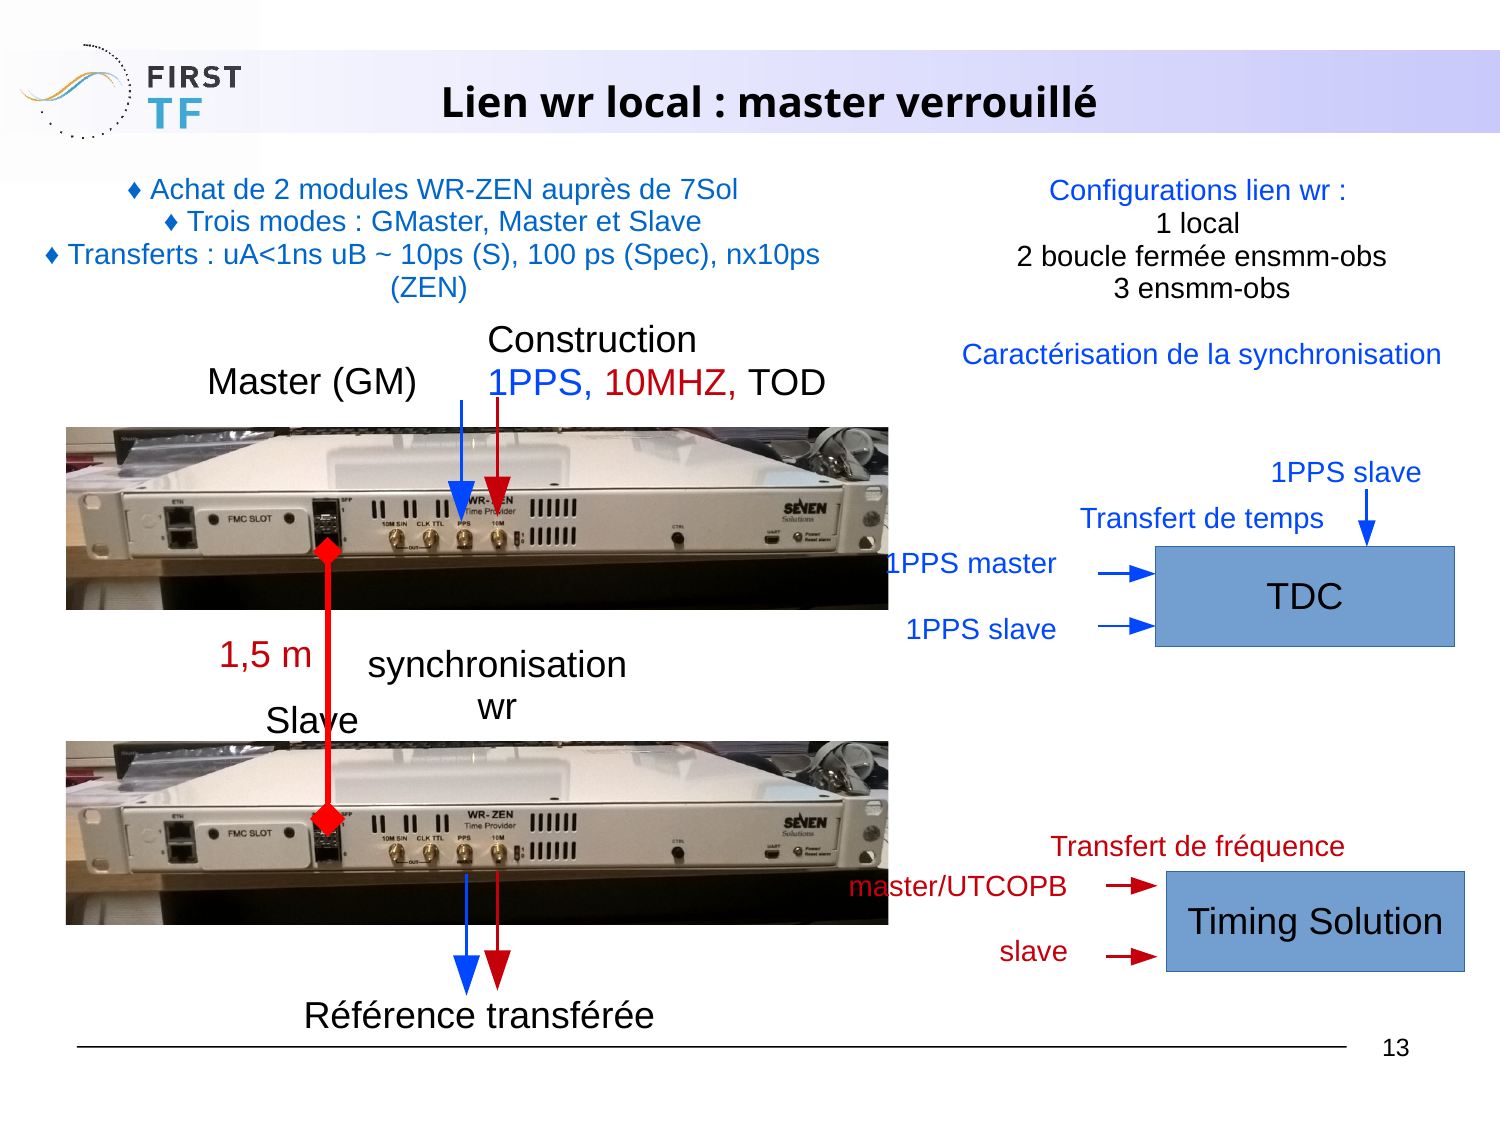

Lien wr local : master verrouillé
♦ Achat de 2 modules WR-ZEN auprès de 7Sol
♦ Trois modes : GMaster, Master et Slave
♦ Transferts : uA<1ns uB ~ 10ps (S), 100 ps (Spec), nx10ps (ZEN)
Configurations lien wr :
1 local
2 boucle fermée ensmm-obs
3 ensmm-obs
Caractérisation de la synchronisation
Transfert de temps
Transfert de fréquence
Construction
1PPS, 10MHZ, TOD
Master (GM)
1PPS slave
TDC
1PPS master
1PPS slave
1,5 m
synchronisation wr
Slave
master/UTCOPB
slave
Timing Solution
Référence transférée